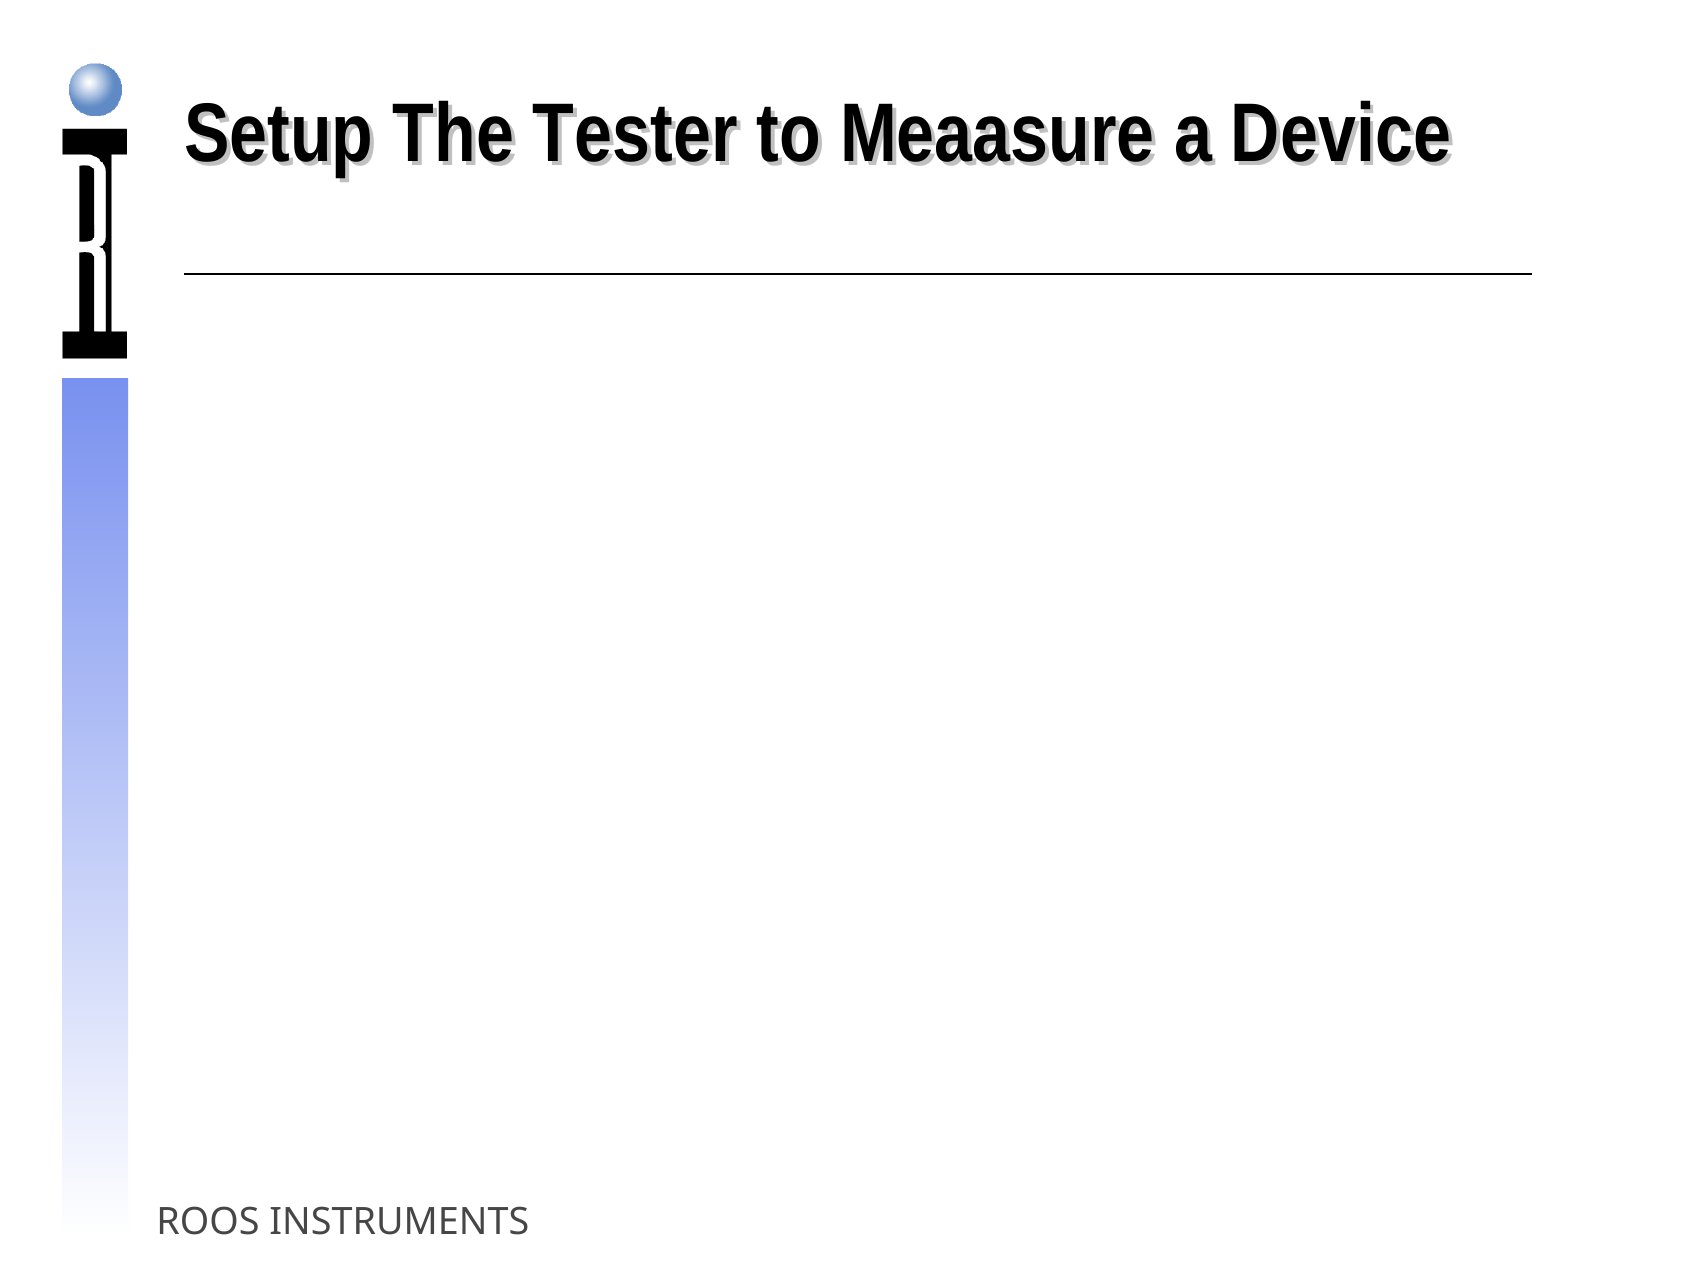

Setup The Tester to Meaasure a Device